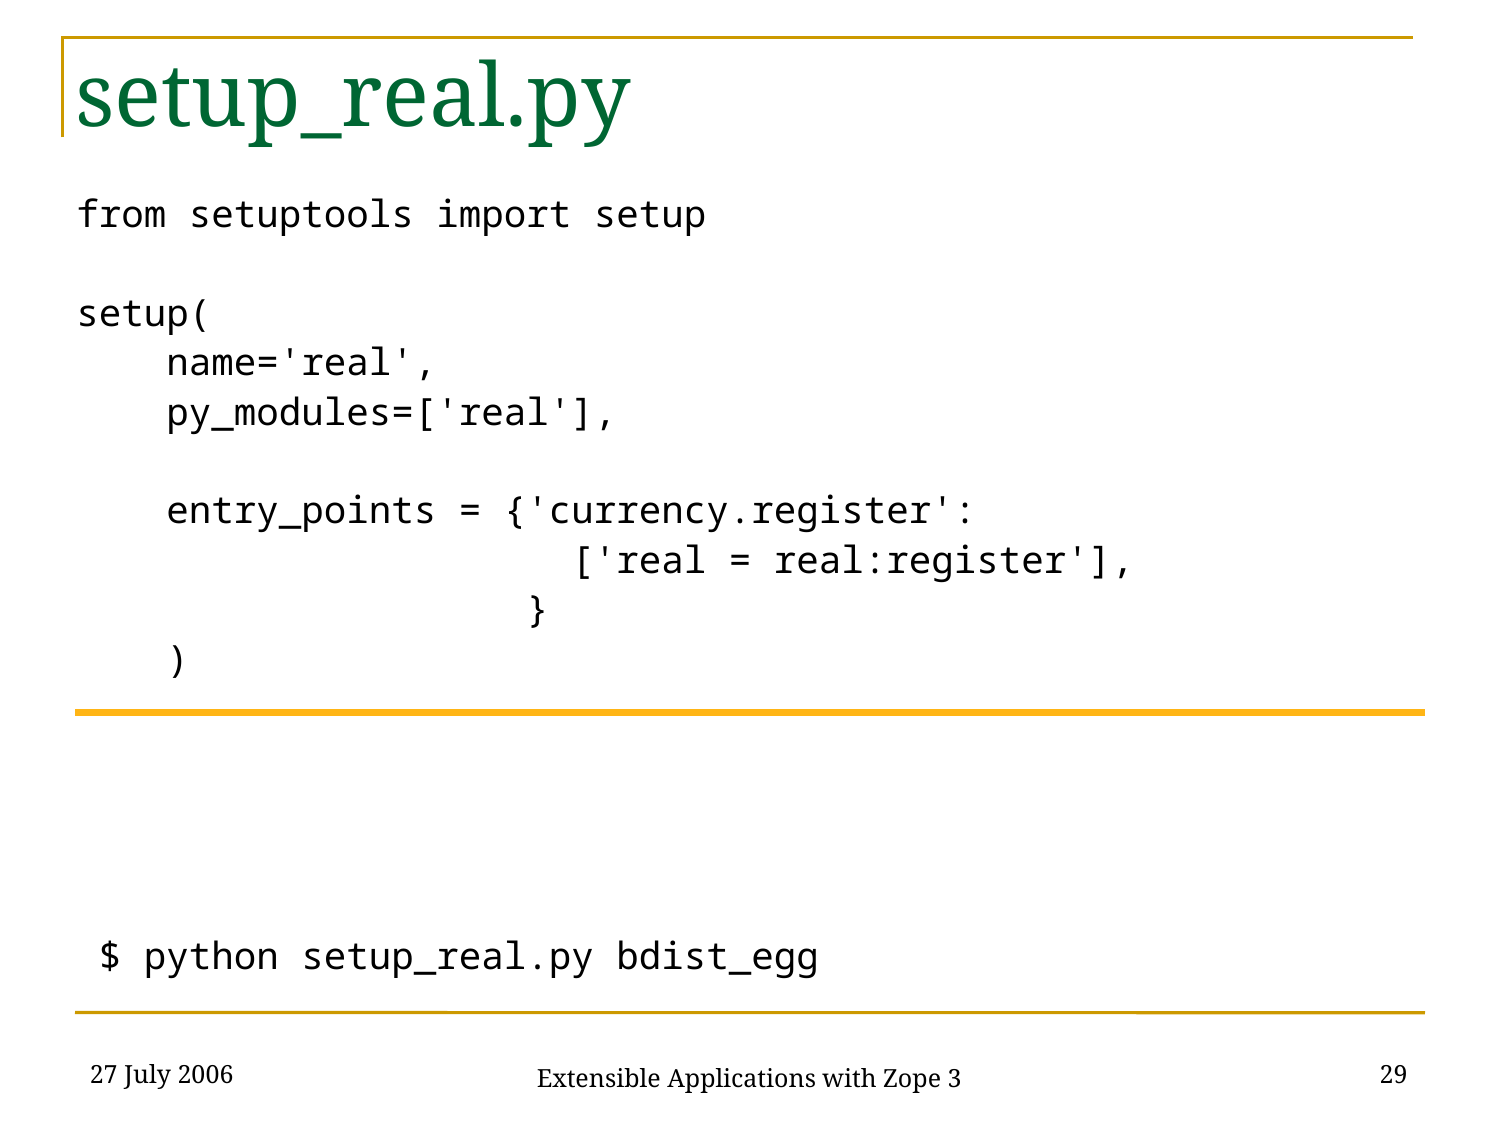

# setup_real.py
from setuptools import setup
setup(
 name='real',
 py_modules=['real'],
 entry_points = {'currency.register':
 ['real = real:register'],
 }
 )
 $ python setup_real.py bdist_egg
Extensible Applications with Zope 3
27 July 2006
29